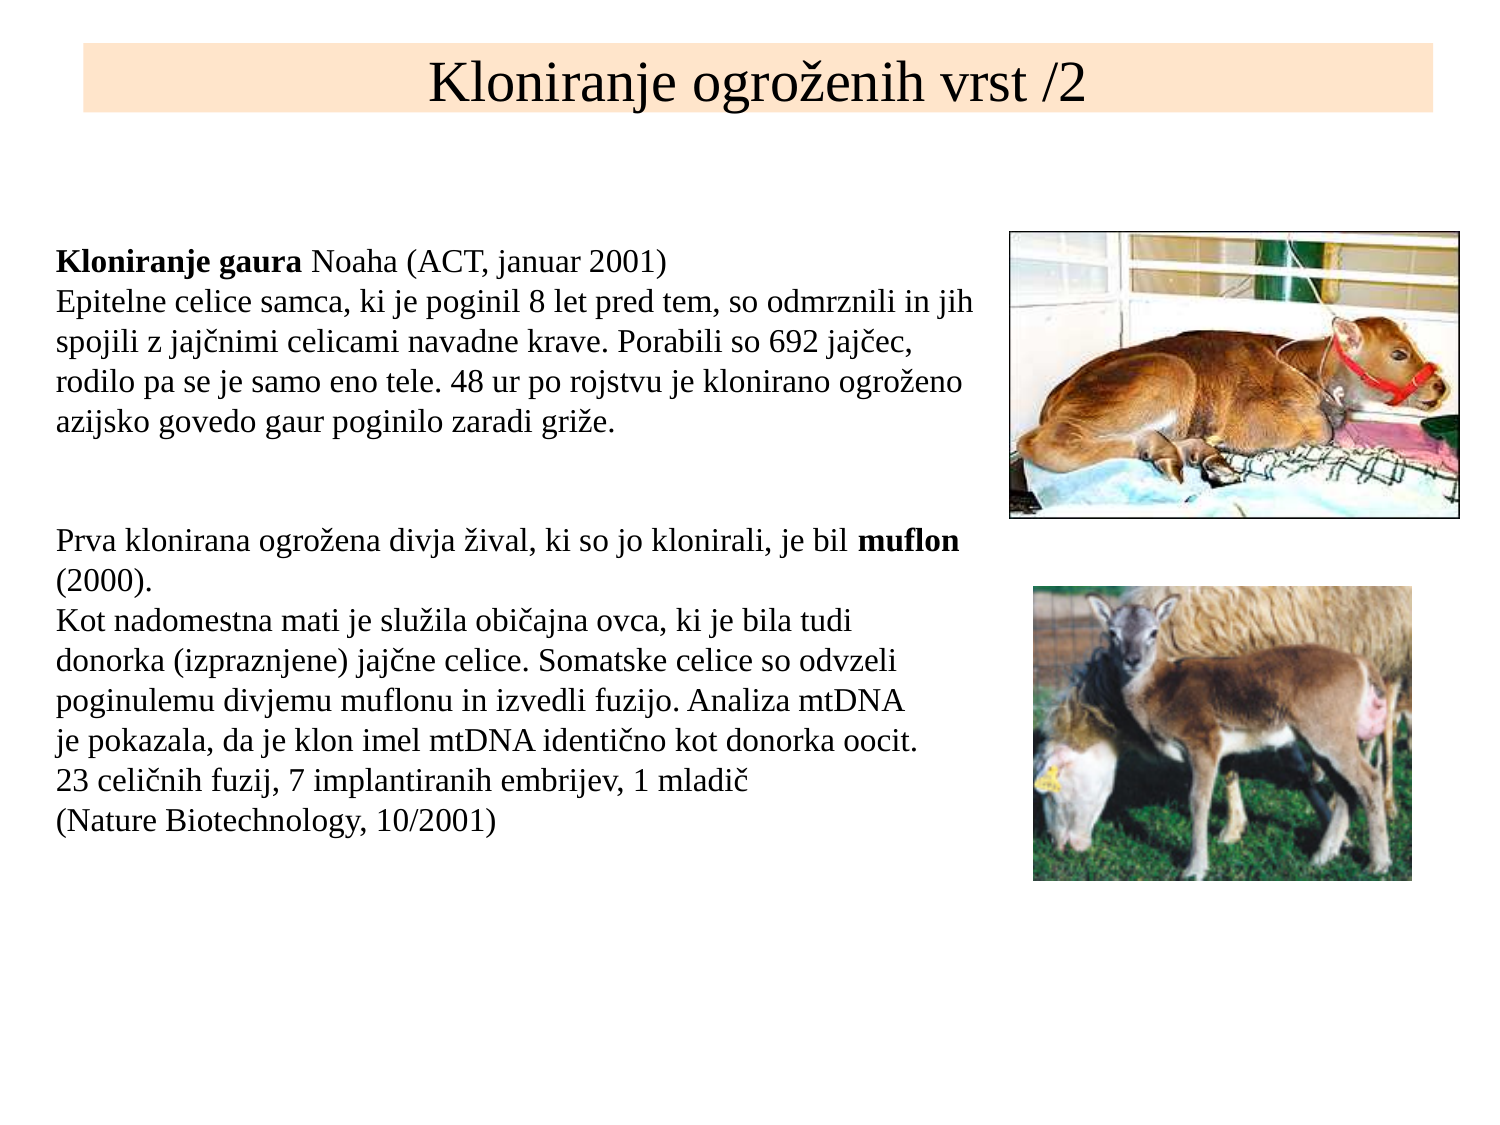

Kloniranje ogroženih vrst /2
Kloniranje gaura Noaha (ACT, januar 2001)
Epitelne celice samca, ki je poginil 8 let pred tem, so odmrznili in jih spojili z jajčnimi celicami navadne krave. Porabili so 692 jajčec, rodilo pa se je samo eno tele. 48 ur po rojstvu je klonirano ogroženo azijsko govedo gaur poginilo zaradi griže.
Prva klonirana ogrožena divja žival, ki so jo klonirali, je bil muflon (2000).
Kot nadomestna mati je služila običajna ovca, ki je bila tudi
donorka (izpraznjene) jajčne celice. Somatske celice so odvzeli
poginulemu divjemu muflonu in izvedli fuzijo. Analiza mtDNA
je pokazala, da je klon imel mtDNA identično kot donorka oocit.
23 celičnih fuzij, 7 implantiranih embrijev, 1 mladič
(Nature Biotechnology, 10/2001)